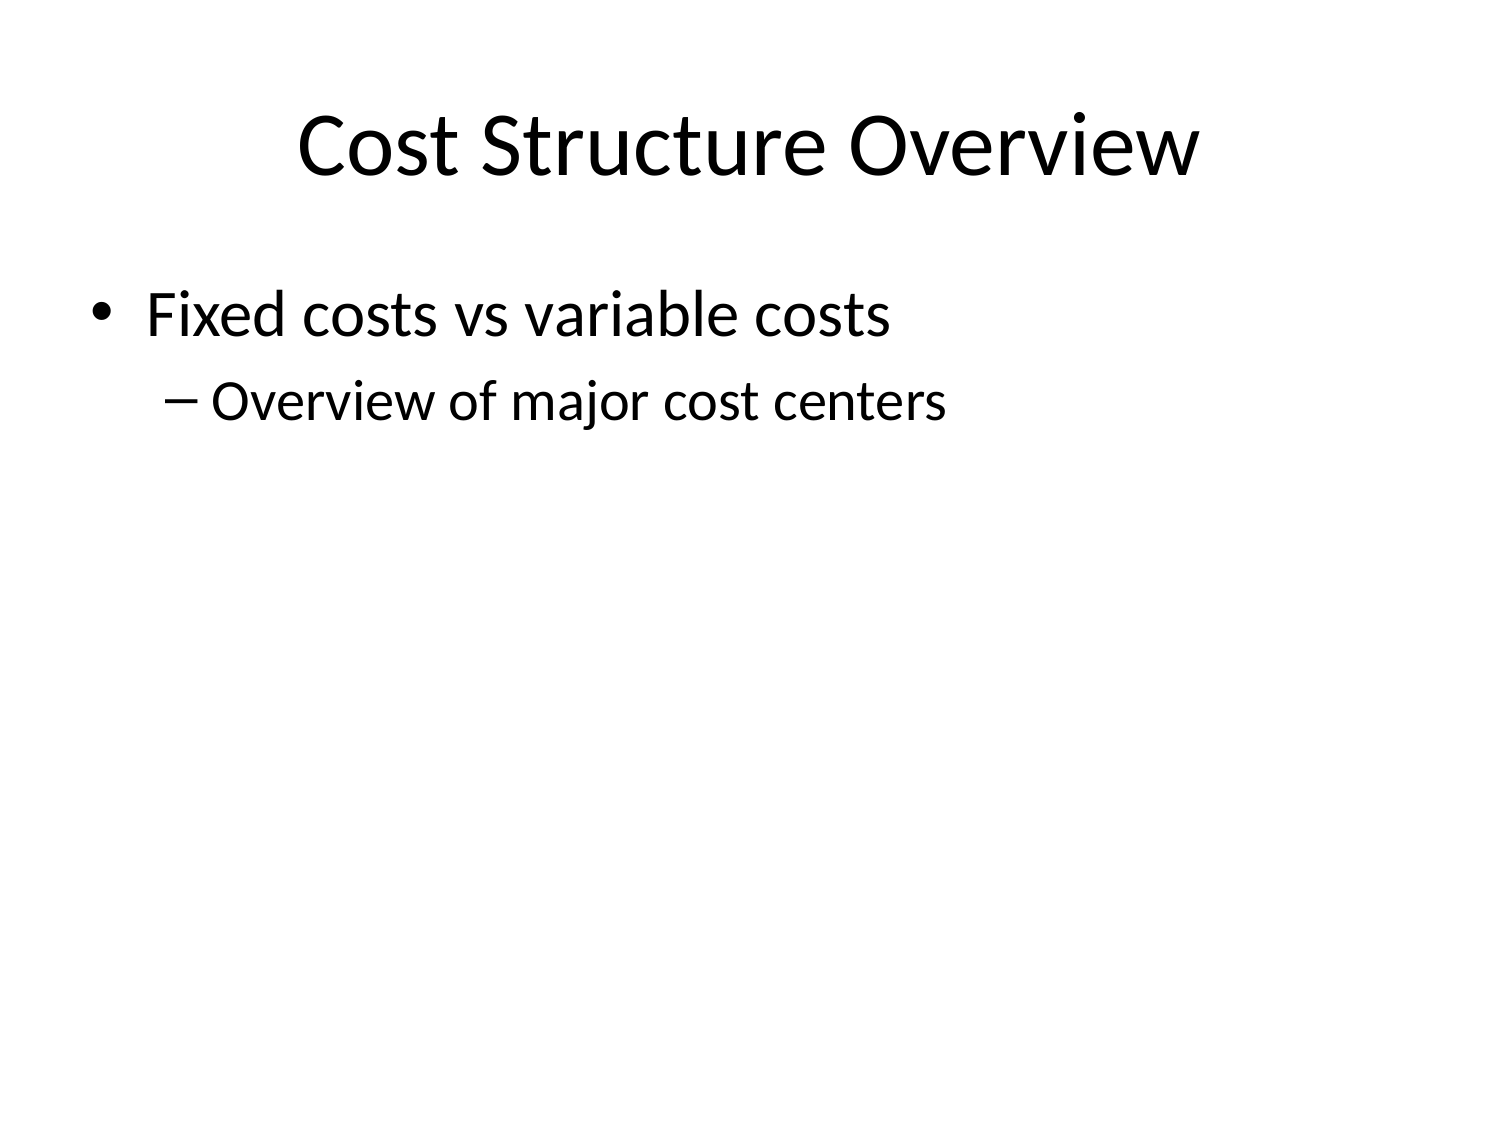

# Cost Structure Overview
Fixed costs vs variable costs
Overview of major cost centers